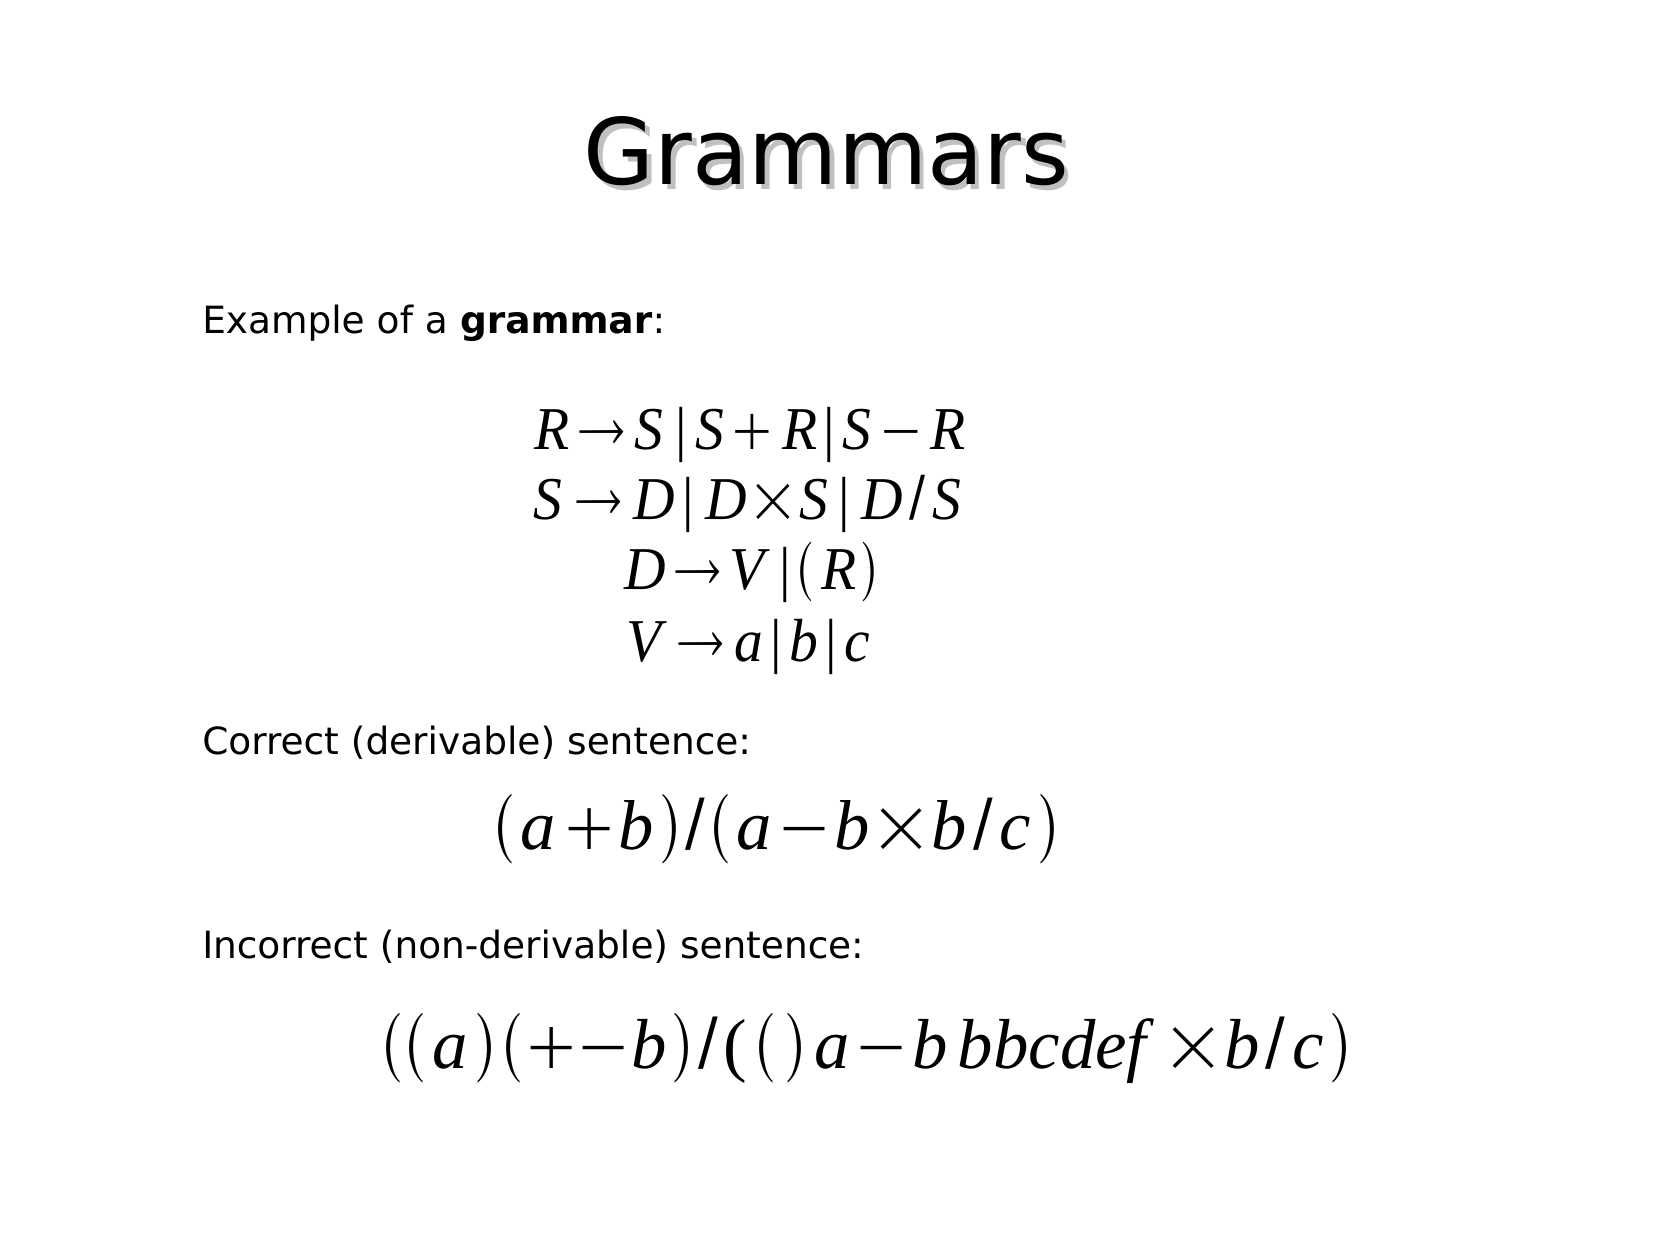

# Grammars
Example of a grammar:
Correct (derivable) sentence:
Incorrect (non-derivable) sentence: